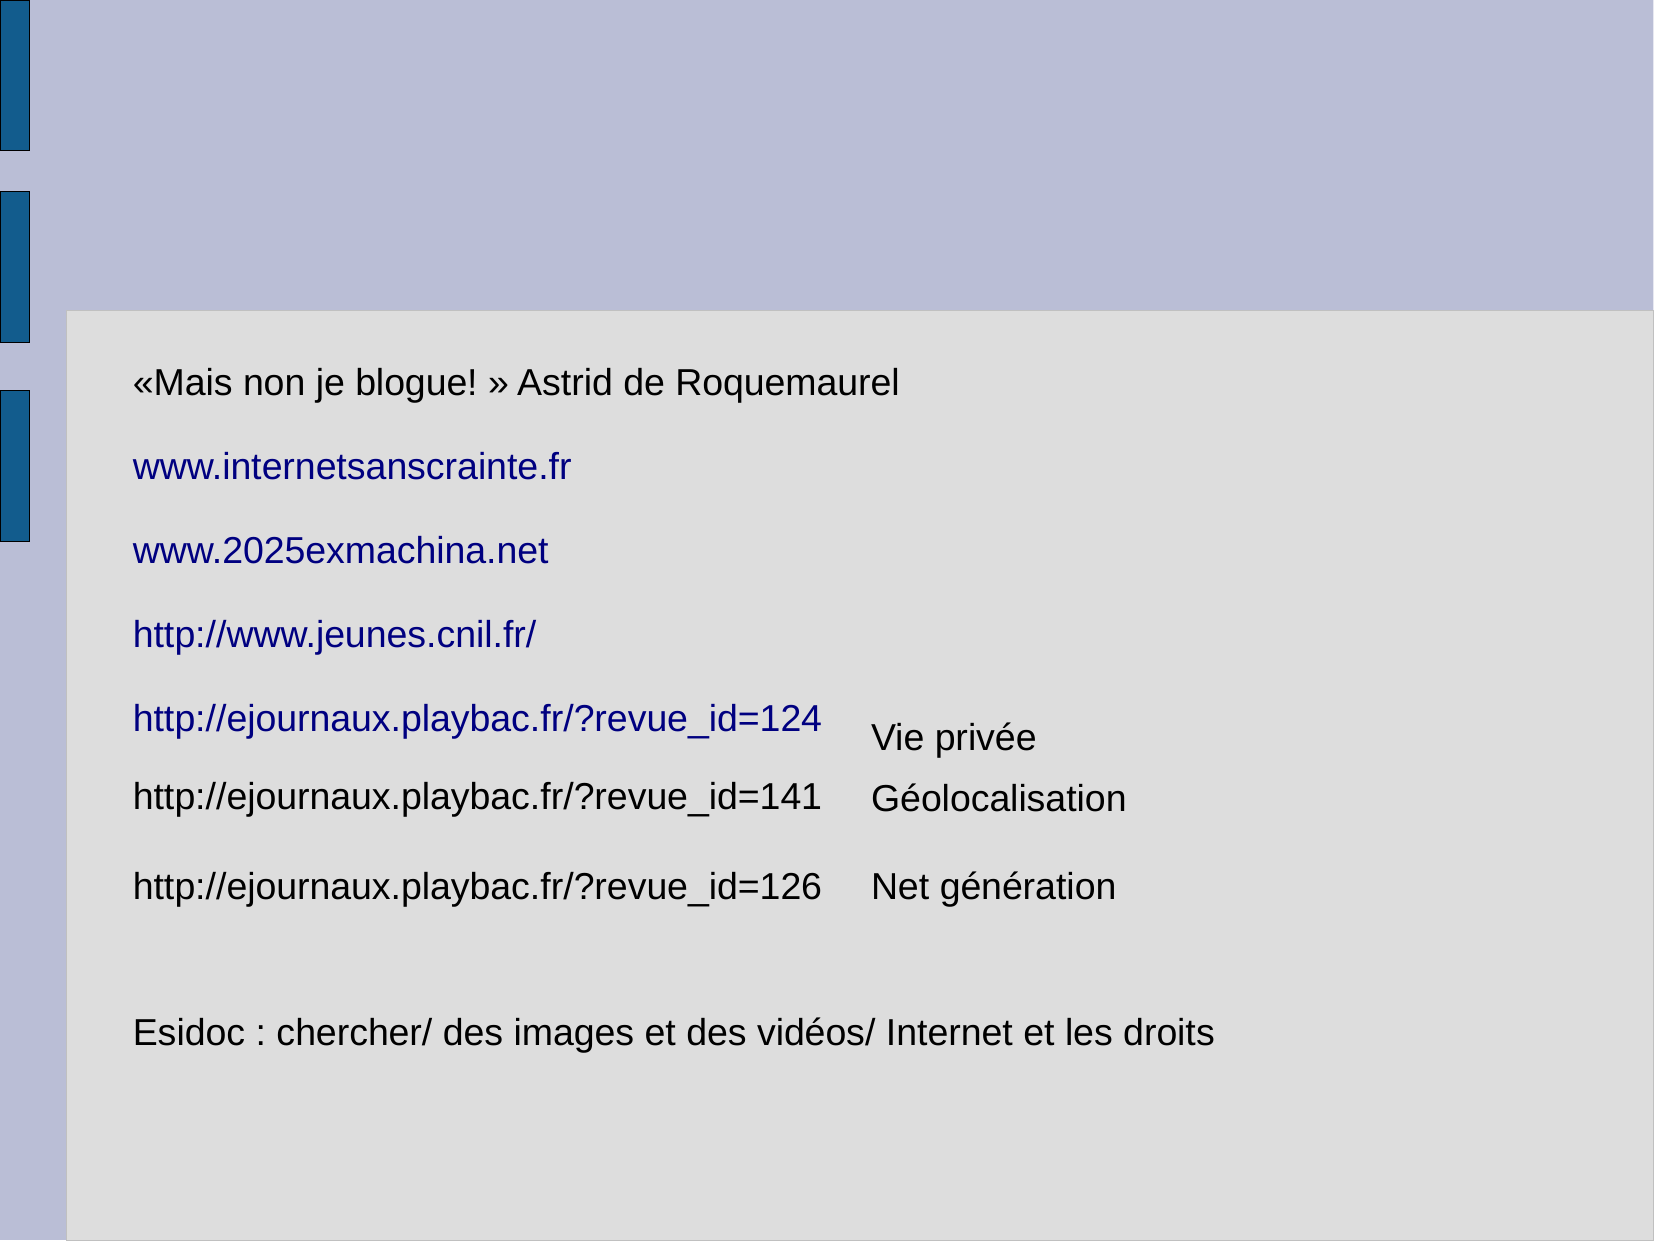

«Mais non je blogue! » Astrid de Roquemaurel
www.internetsanscrainte.fr
www.2025exmachina.net
http://www.jeunes.cnil.fr/
http://ejournaux.playbac.fr/?revue_id=124
http://ejournaux.playbac.fr/?revue_id=126
Vie privée
http://ejournaux.playbac.fr/?revue_id=141
Géolocalisation
Net génération
Esidoc : chercher/ des images et des vidéos/ Internet et les droits